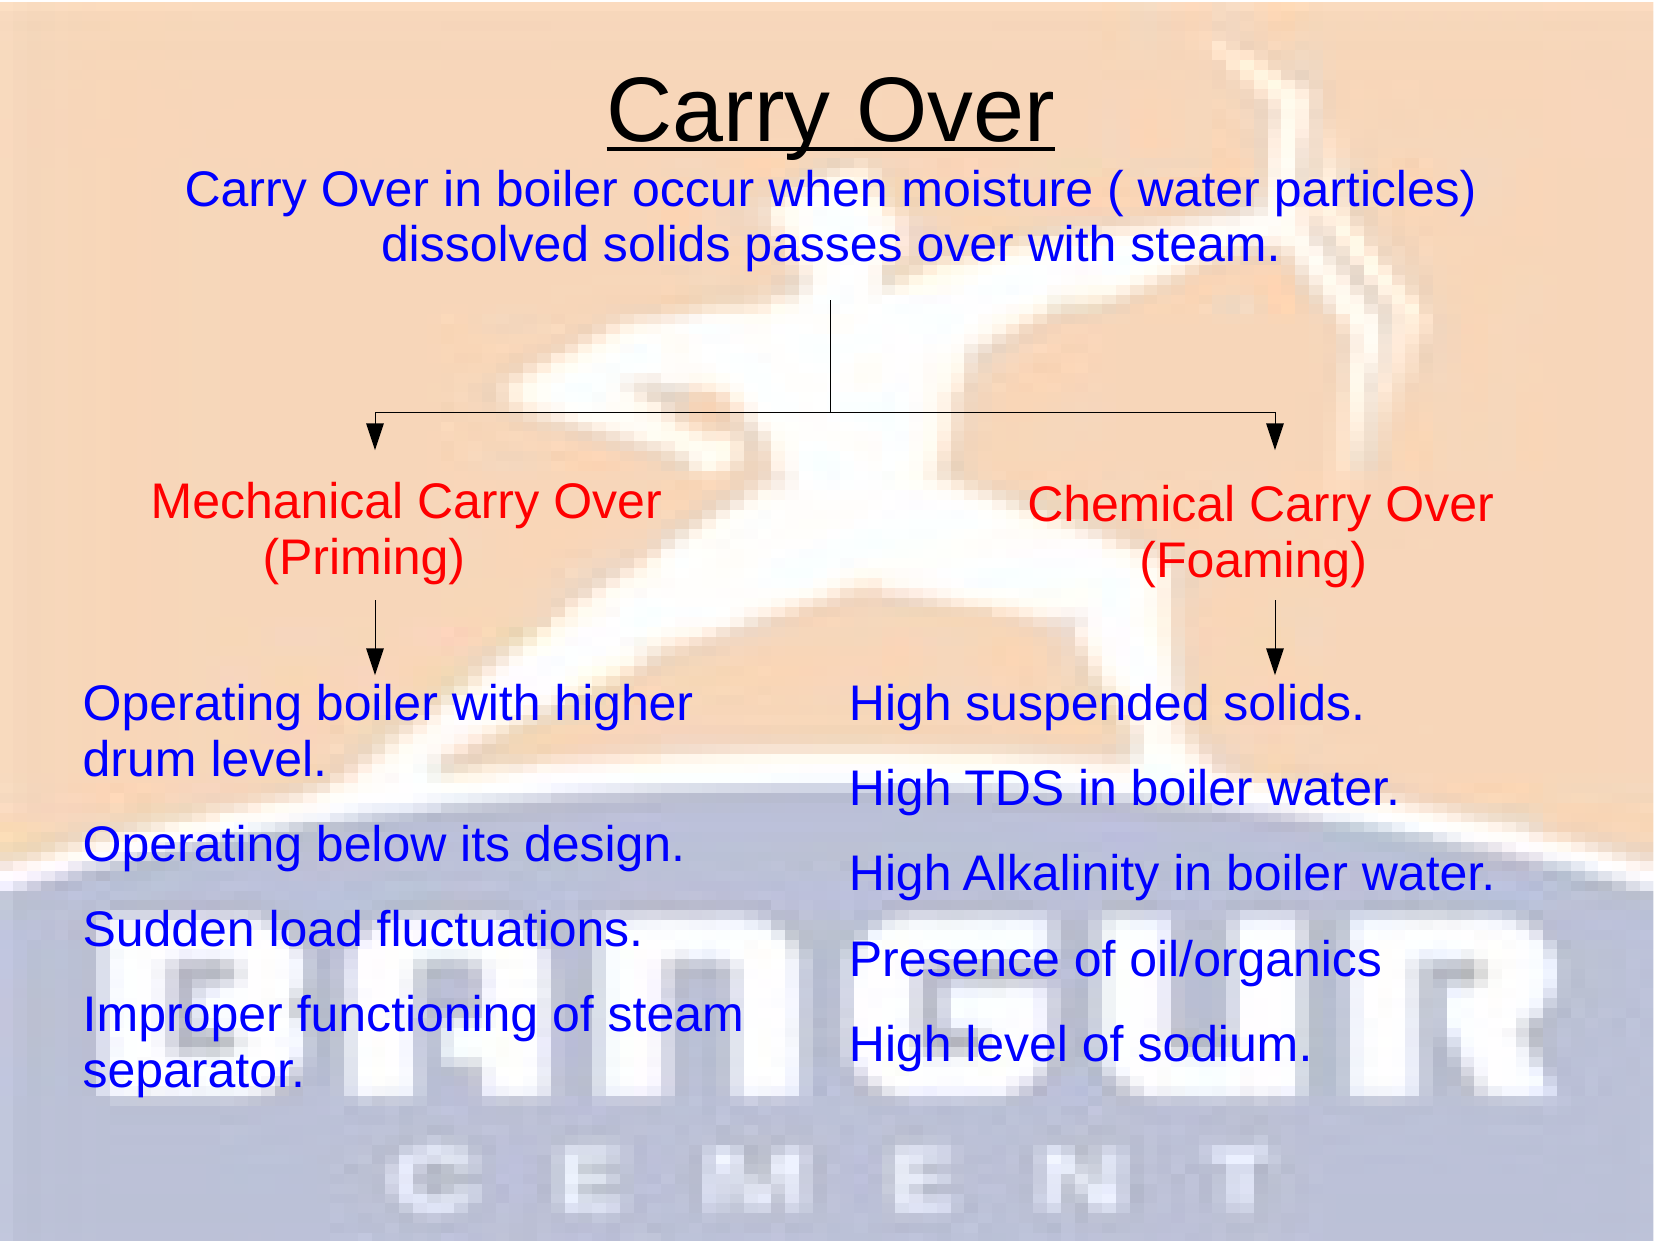

# Carry Over Carry Over in boiler occur when moisture ( water particles) dissolved solids passes over with steam.
Mechanical Carry Over
 (Priming)
Chemical Carry Over
 (Foaming)
Operating boiler with higher drum level.
Operating below its design.
Sudden load fluctuations.
Improper functioning of steam separator.
High suspended solids.
High TDS in boiler water.
High Alkalinity in boiler water.
Presence of oil/organics
High level of sodium.